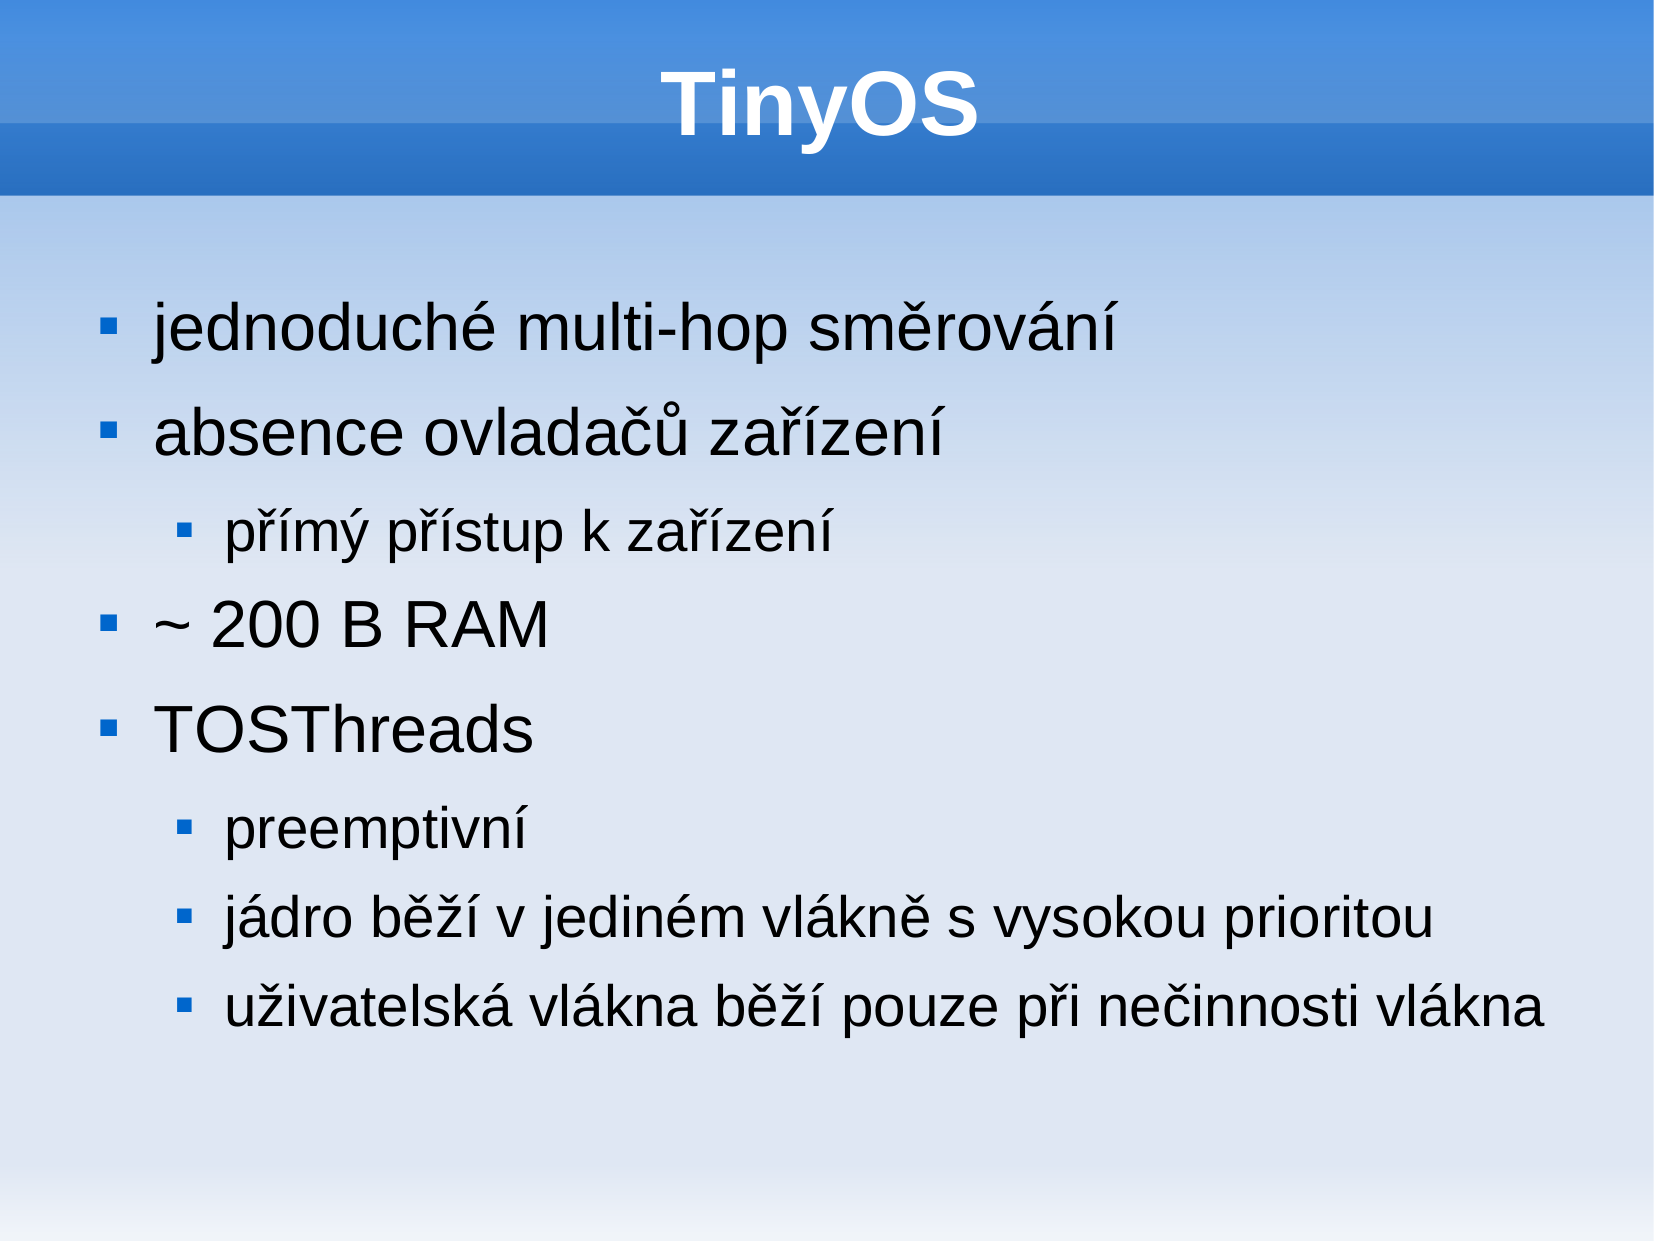

# TinyOS
jednoduché multi-hop směrování
absence ovladačů zařízení
přímý přístup k zařízení
~ 200 B RAM
TOSThreads
preemptivní
jádro běží v jediném vlákně s vysokou prioritou
uživatelská vlákna běží pouze při nečinnosti vlákna